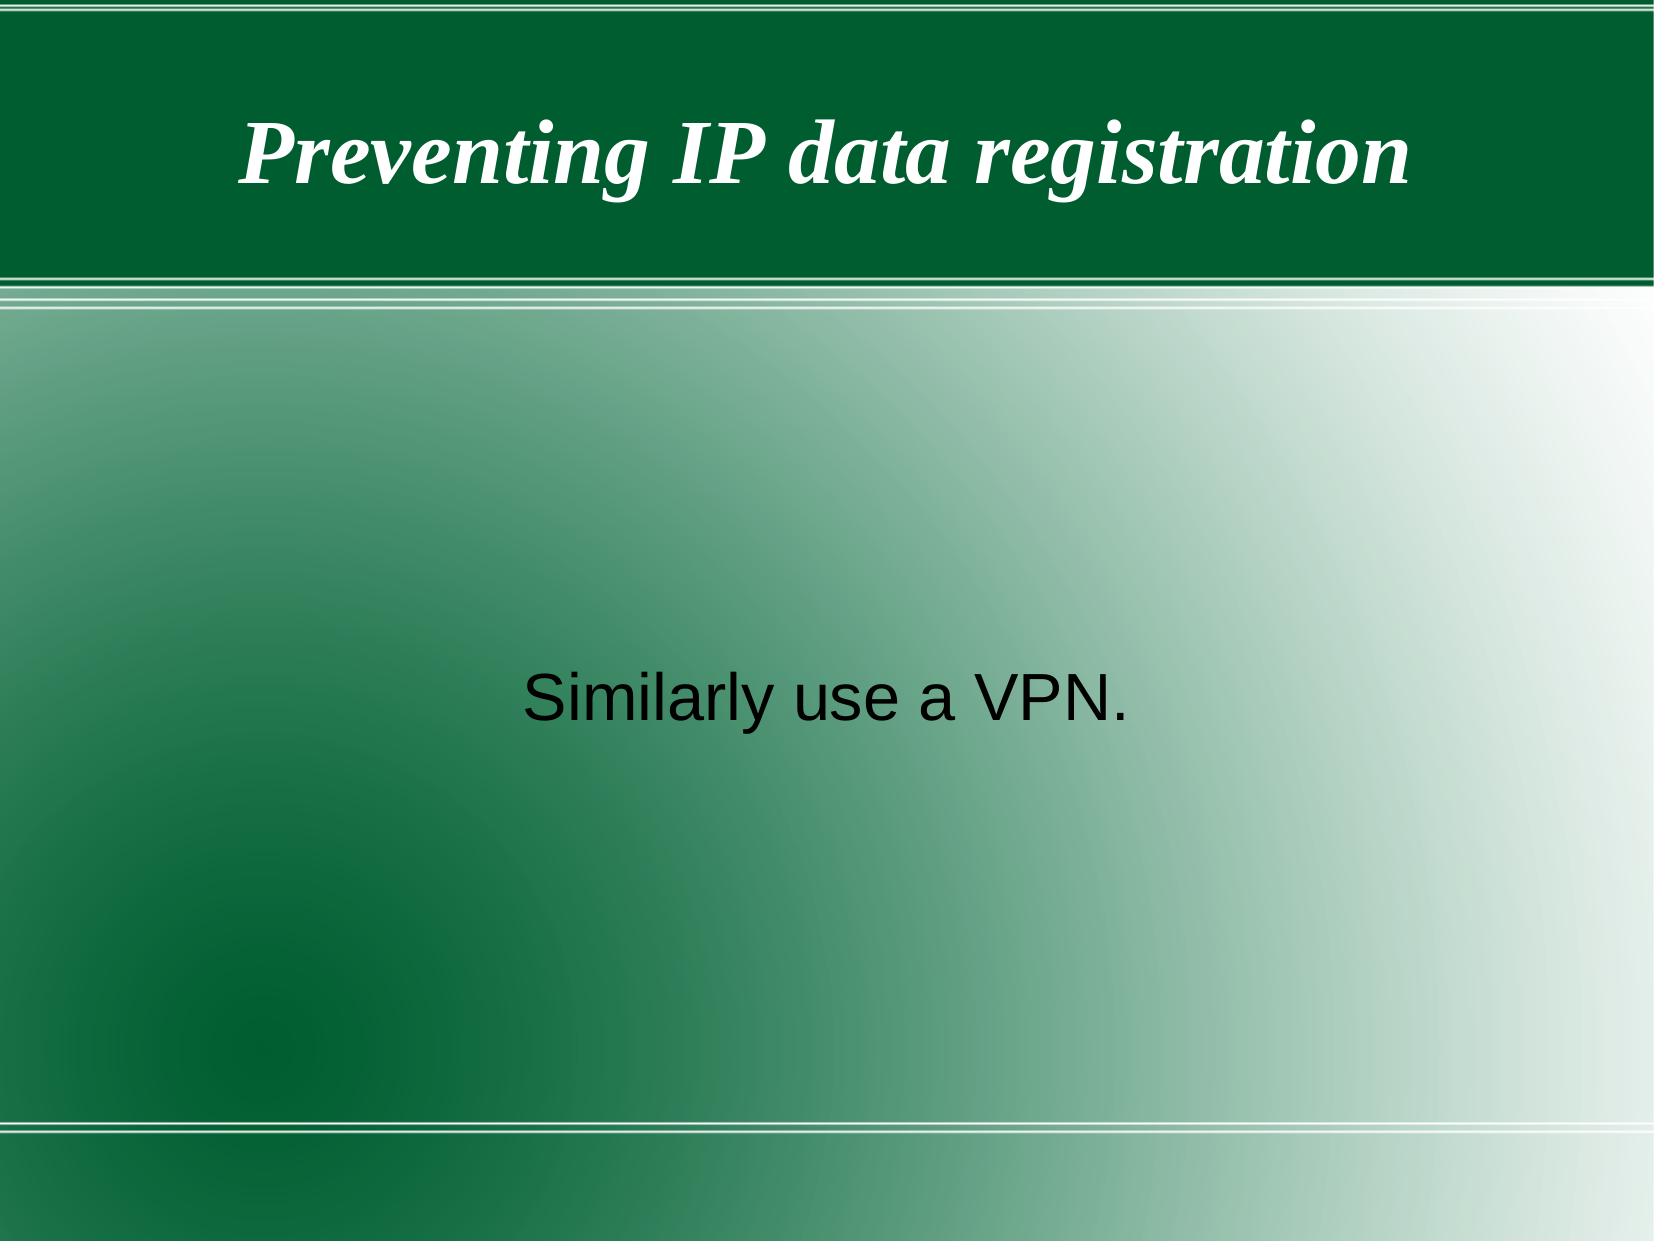

# Preventing IP data registration
Similarly use a VPN.